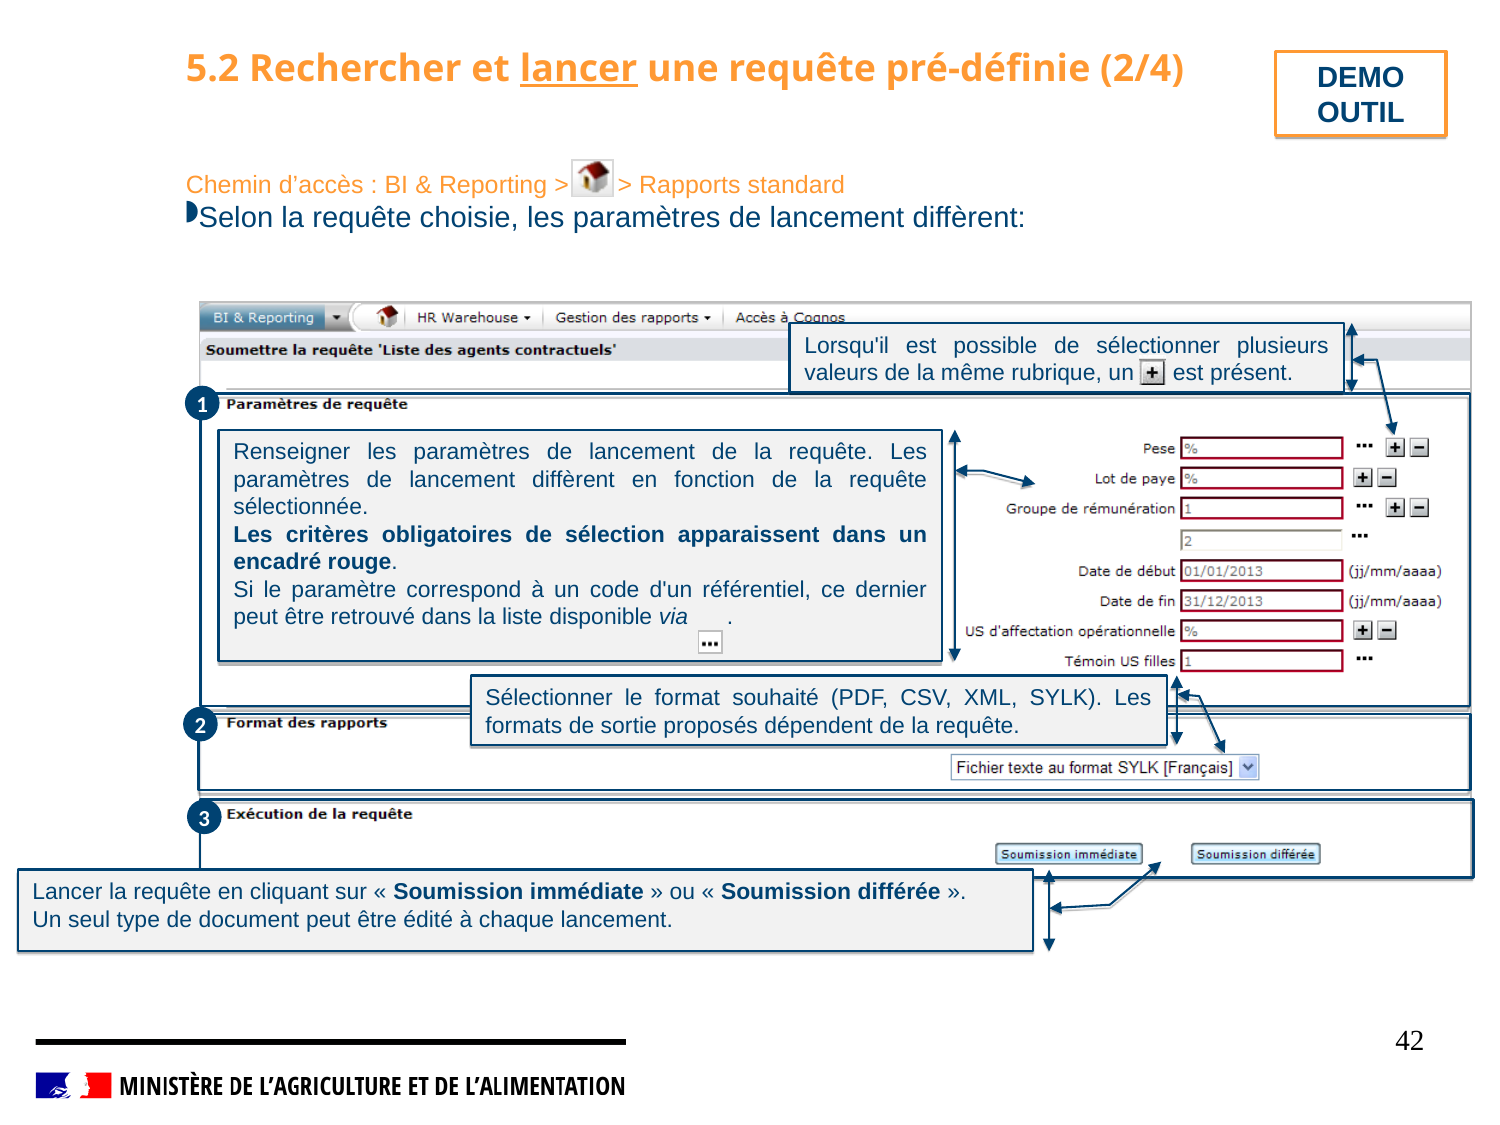

5.2 Rechercher et lancer une requête pré-définie (2/4)
DEMO OUTIL
Chemin d’accès : BI & Reporting > > Rapports standard
Selon la requête choisie, les paramètres de lancement diffèrent:
Lorsqu'il est possible de sélectionner plusieurs valeurs de la même rubrique, un est présent.
1
Renseigner les paramètres de lancement de la requête. Les paramètres de lancement diffèrent en fonction de la requête sélectionnée.
Les critères obligatoires de sélection apparaissent dans un encadré rouge.
Si le paramètre correspond à un code d'un référentiel, ce dernier peut être retrouvé dans la liste disponible via .
Sélectionner le format souhaité (PDF, CSV, XML, SYLK). Les formats de sortie proposés dépendent de la requête.
2
3
Lancer la requête en cliquant sur « Soumission immédiate » ou « Soumission différée ».
Un seul type de document peut être édité à chaque lancement.